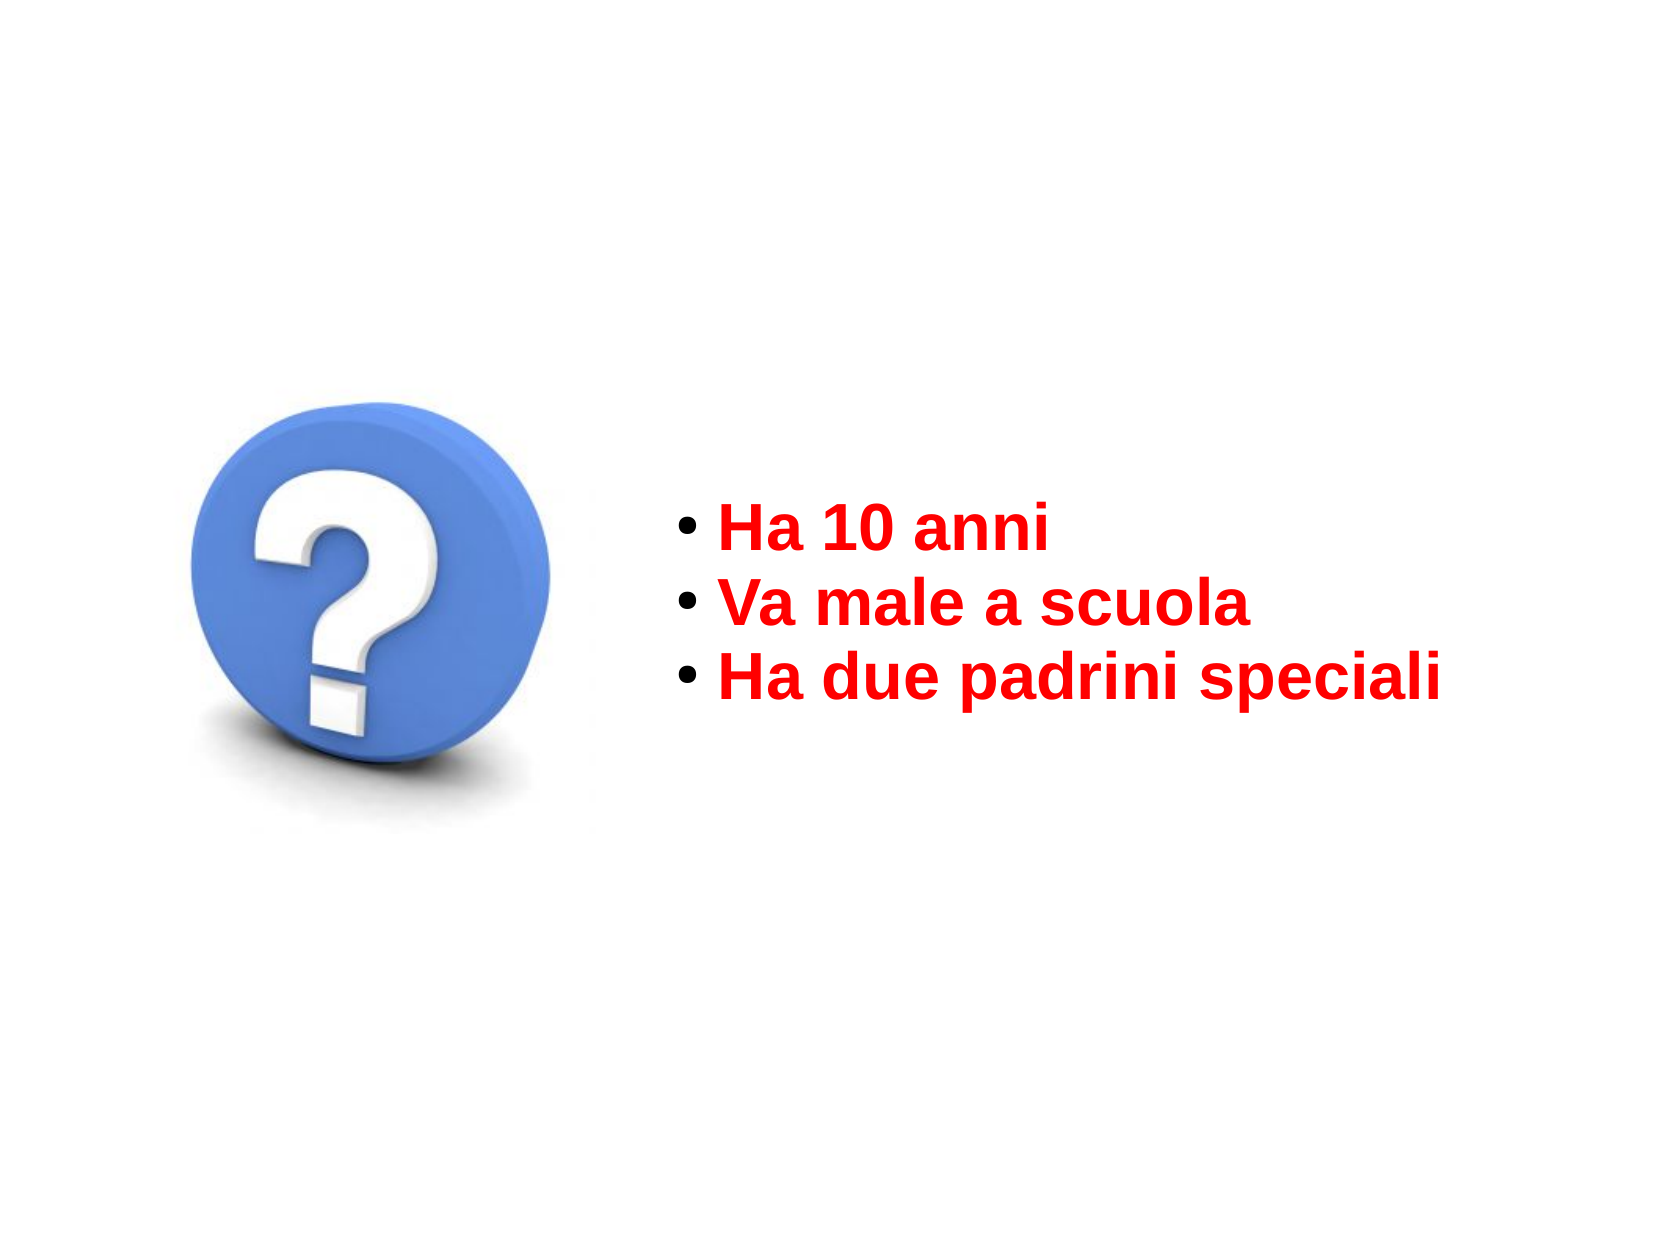

Ha 10 anni
 Va male a scuola
 Ha due padrini speciali